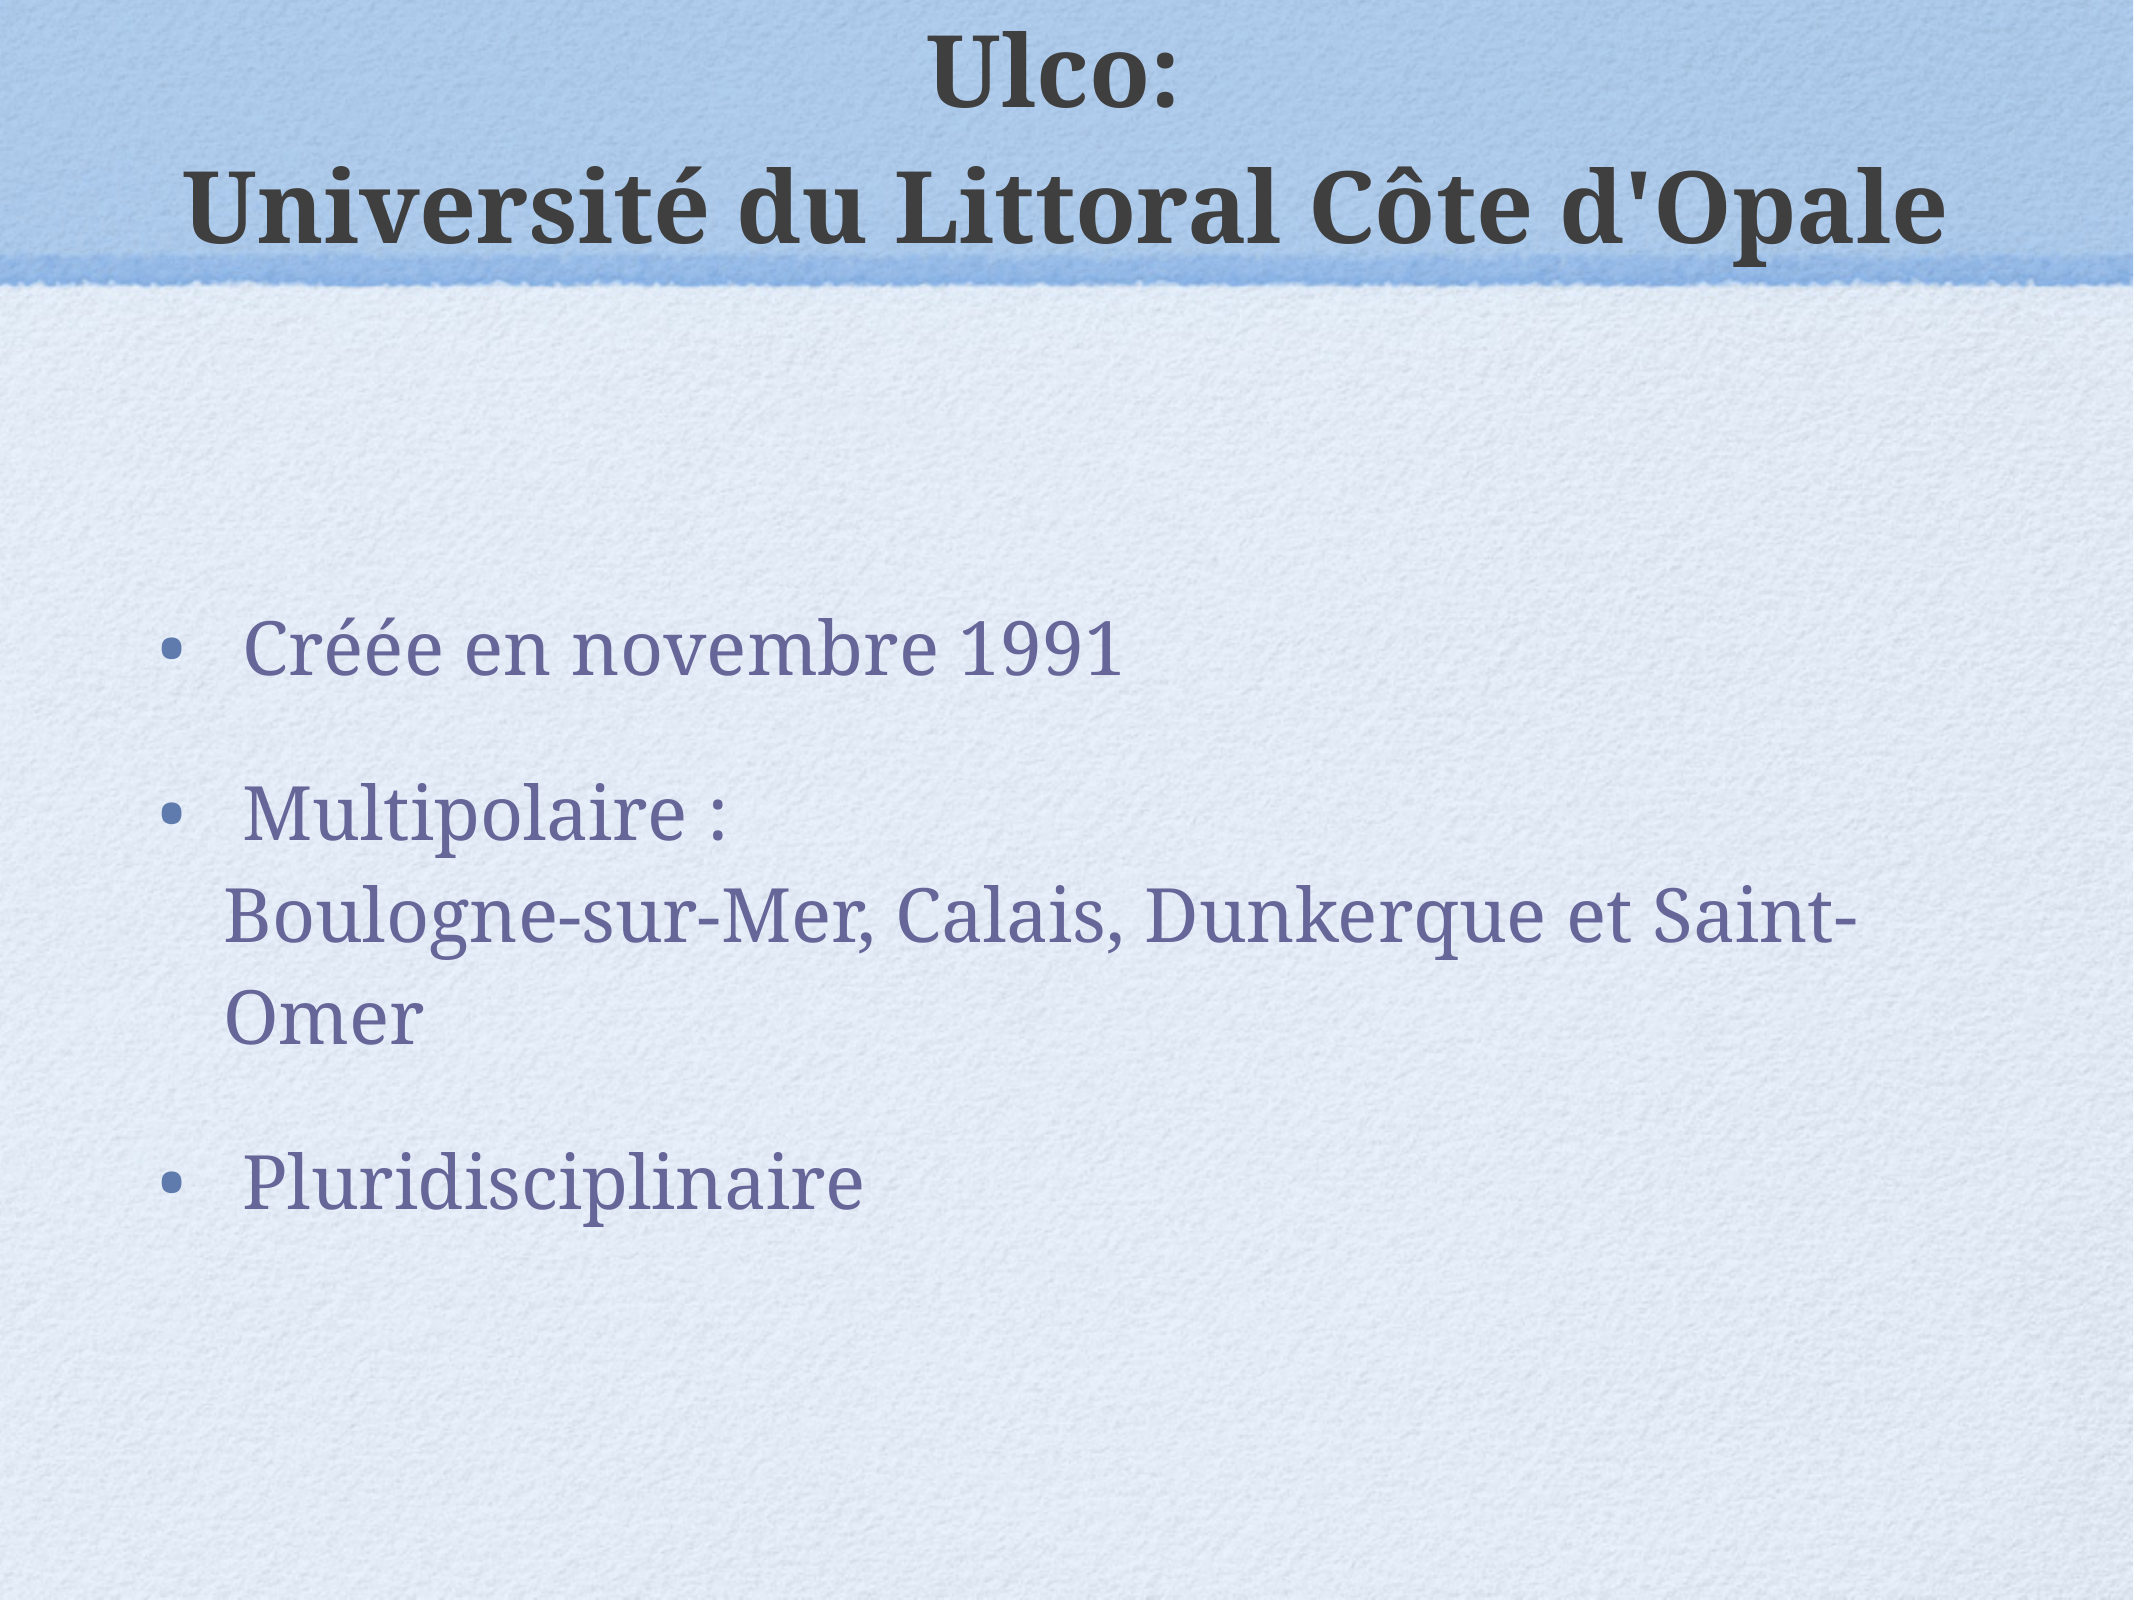

# Ulco: Université du Littoral Côte d'Opale
 Créée en novembre 1991
 Multipolaire :
Boulogne-sur-Mer, Calais, Dunkerque et Saint-Omer
 Pluridisciplinaire